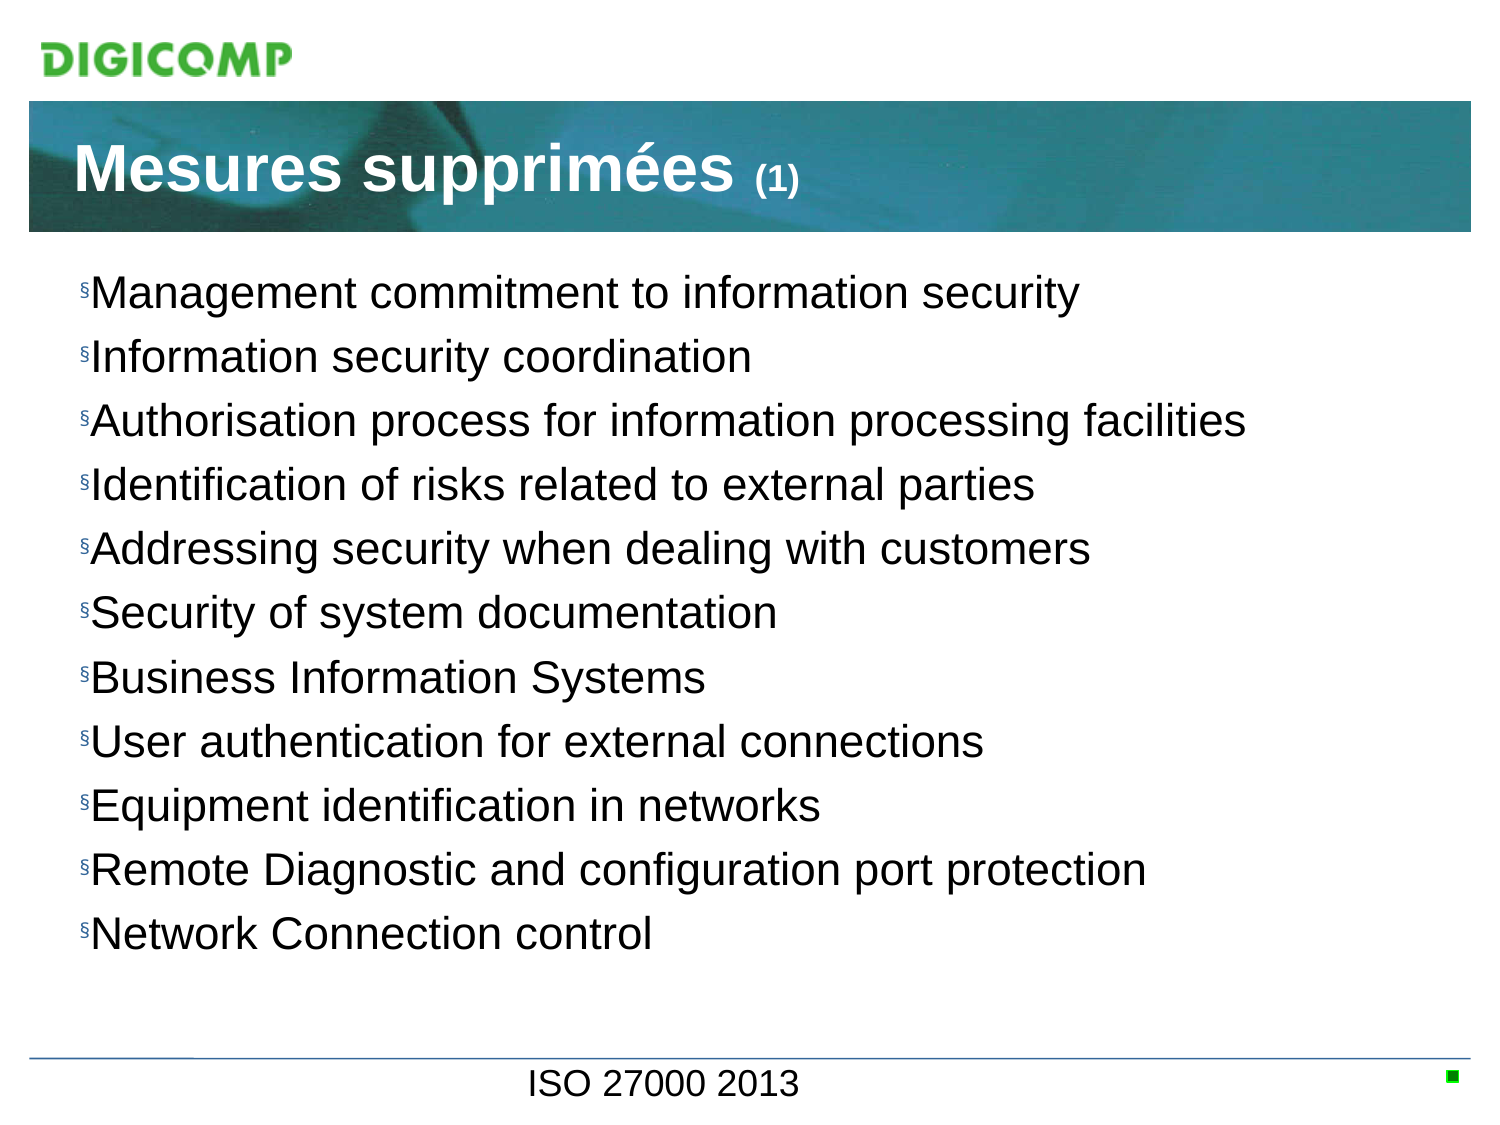

# Mesures supprimées (1)
Management commitment to information security
Information security coordination
Authorisation process for information processing facilities
Identification of risks related to external parties
Addressing security when dealing with customers
Security of system documentation
Business Information Systems
User authentication for external connections
Equipment identification in networks
Remote Diagnostic and configuration port protection
Network Connection control
ISO 27000 2013